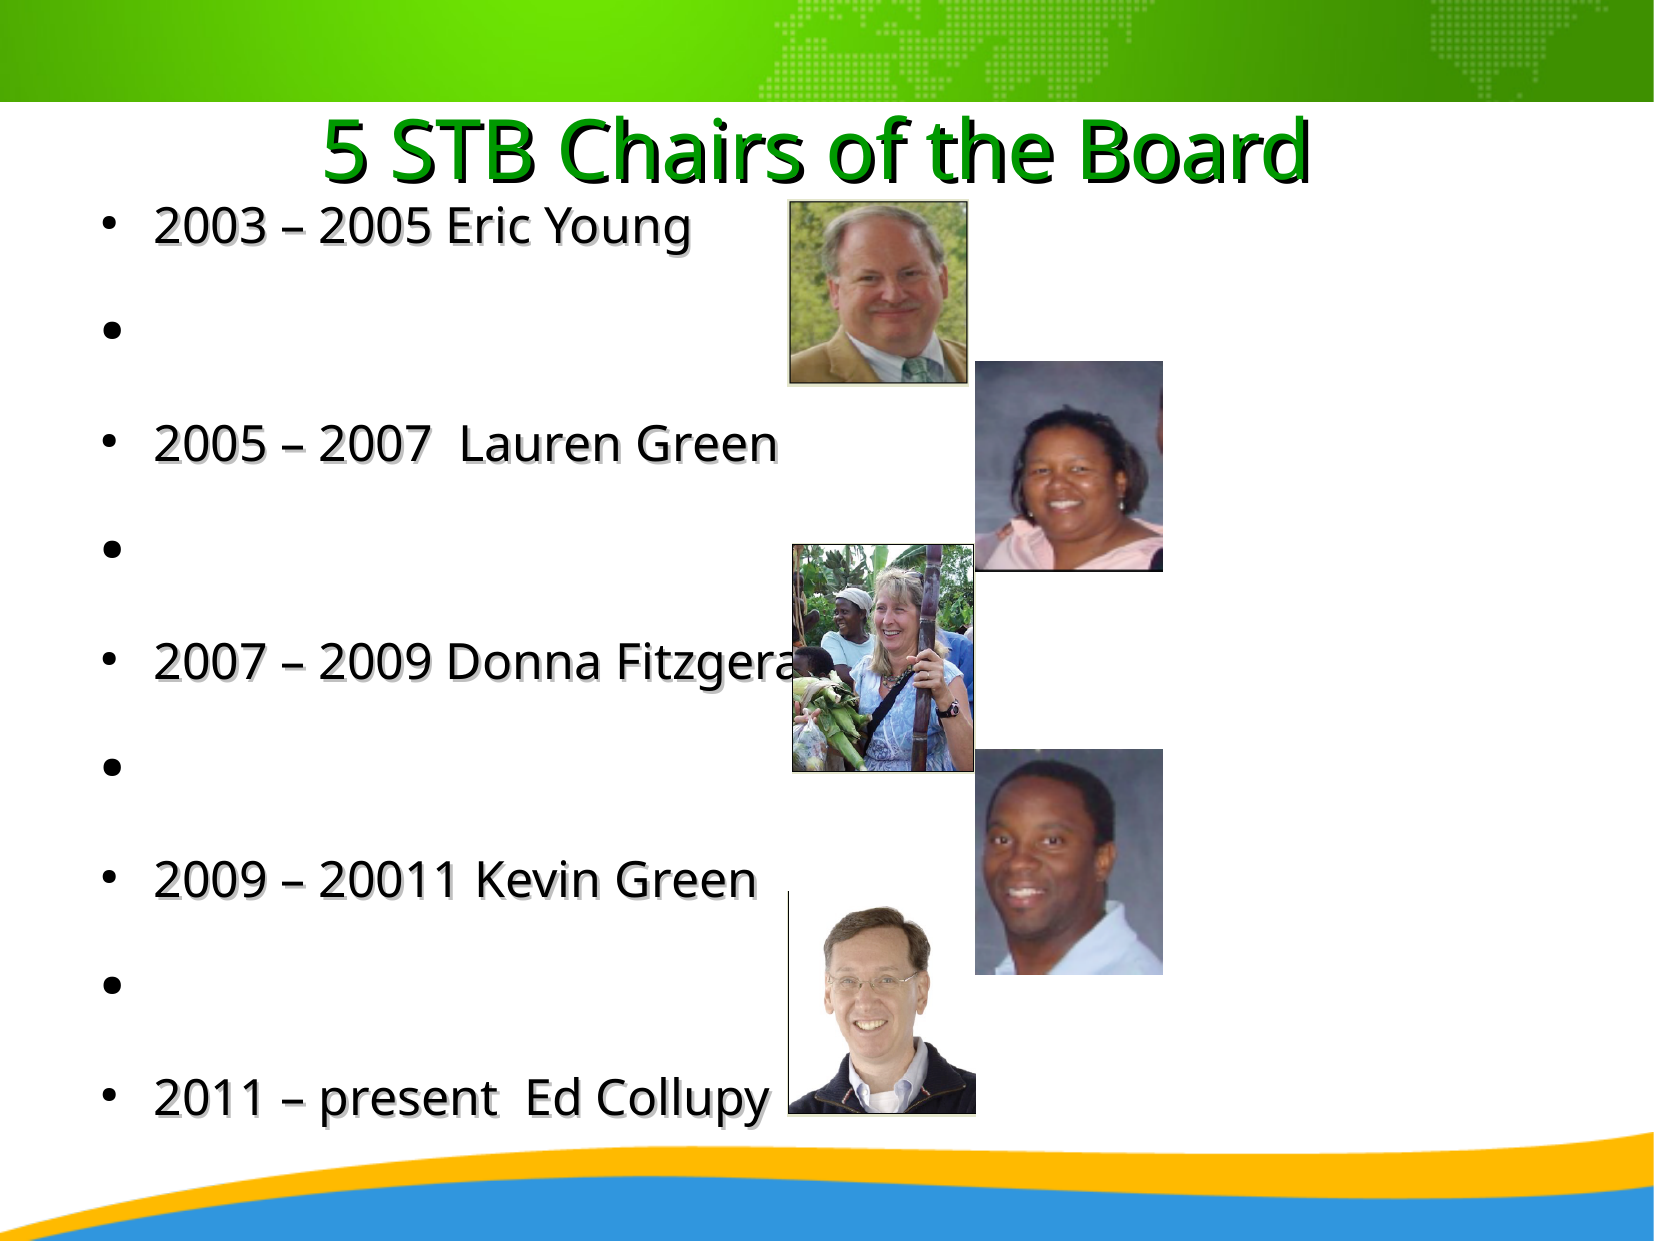

# 5 STB Chairs of the Board
2003 – 2005 Eric Young
2005 – 2007 Lauren Green
2007 – 2009 Donna Fitzgerald
2009 – 20011 Kevin Green
2011 – present Ed Collupy